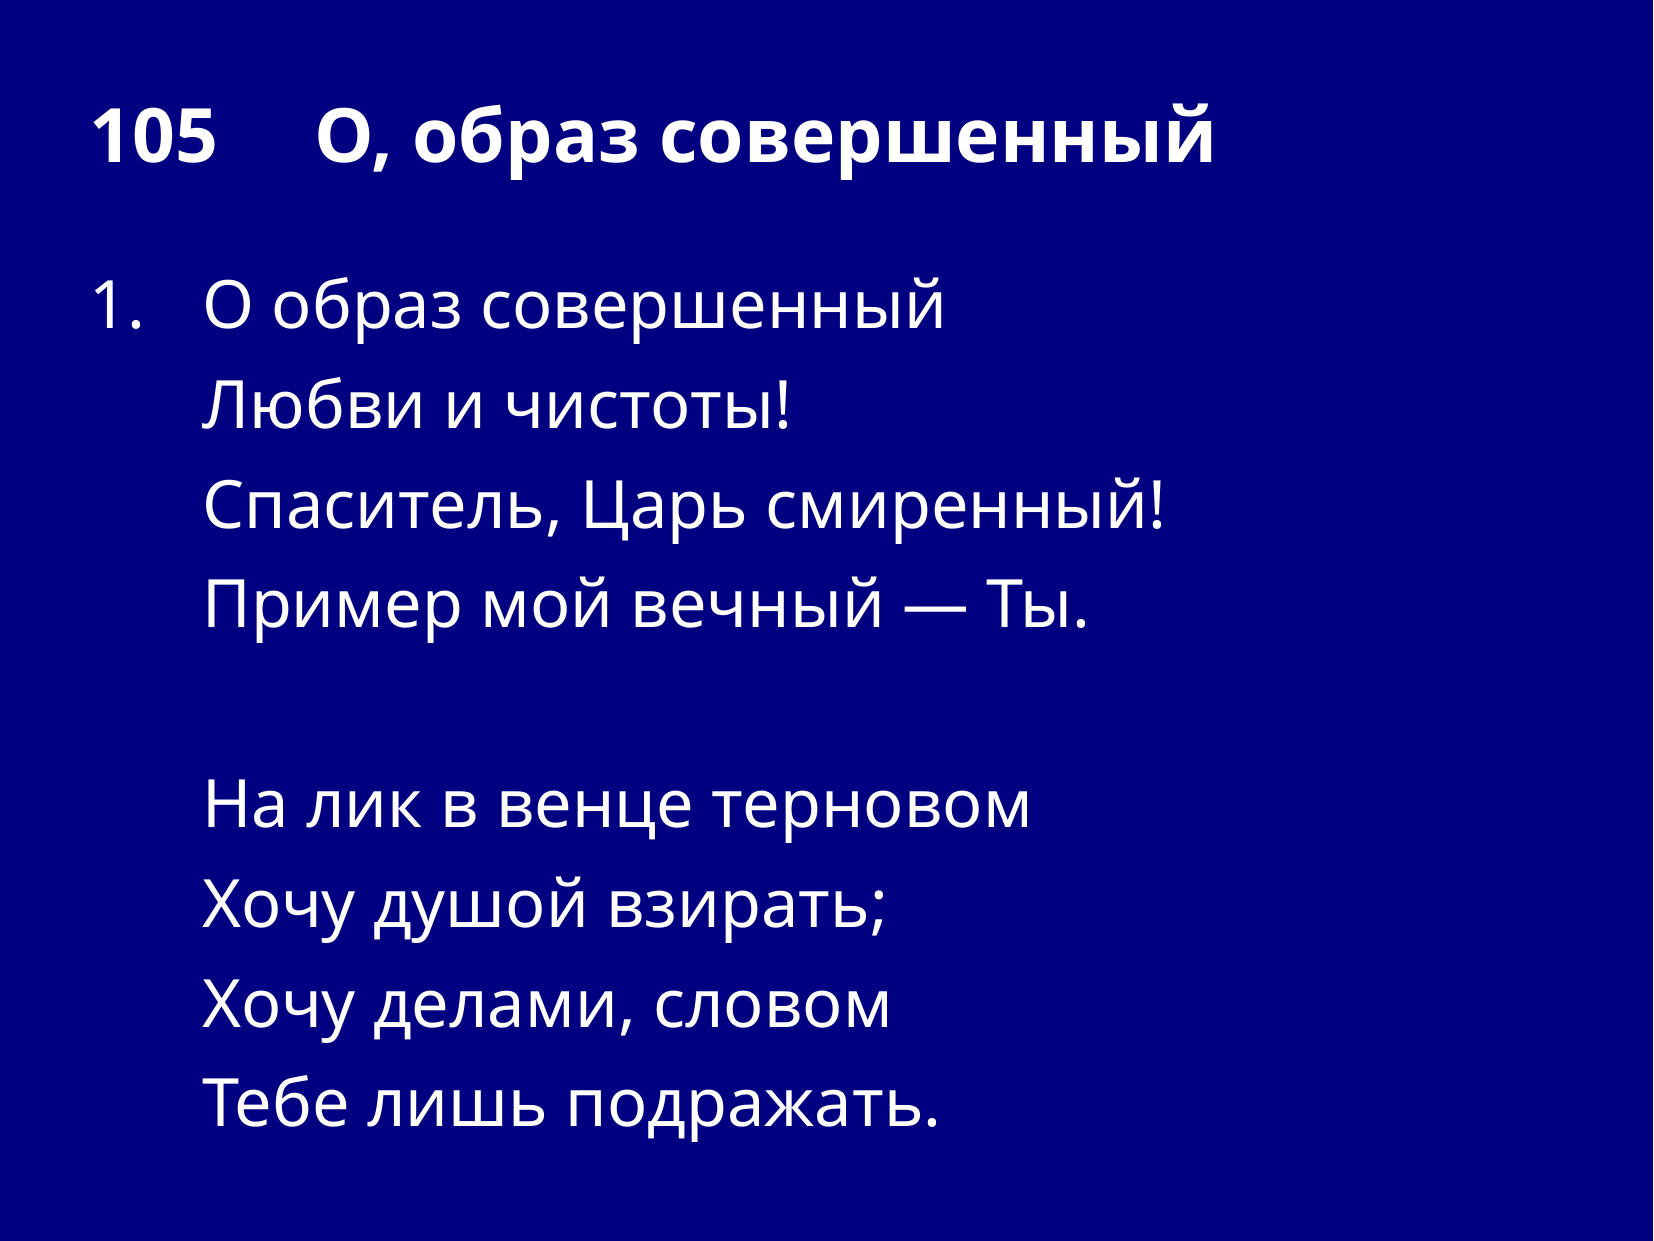

105	О, образ совершенный
1.	О образ совершенный
	Любви и чистоты!
	Спаситель, Царь смиренный!
	Пример мой вечный — Ты.
	На лик в венце терновом
	Хочу душой взирать;
	Хочу делами, словом
	Тебе лишь подражать.